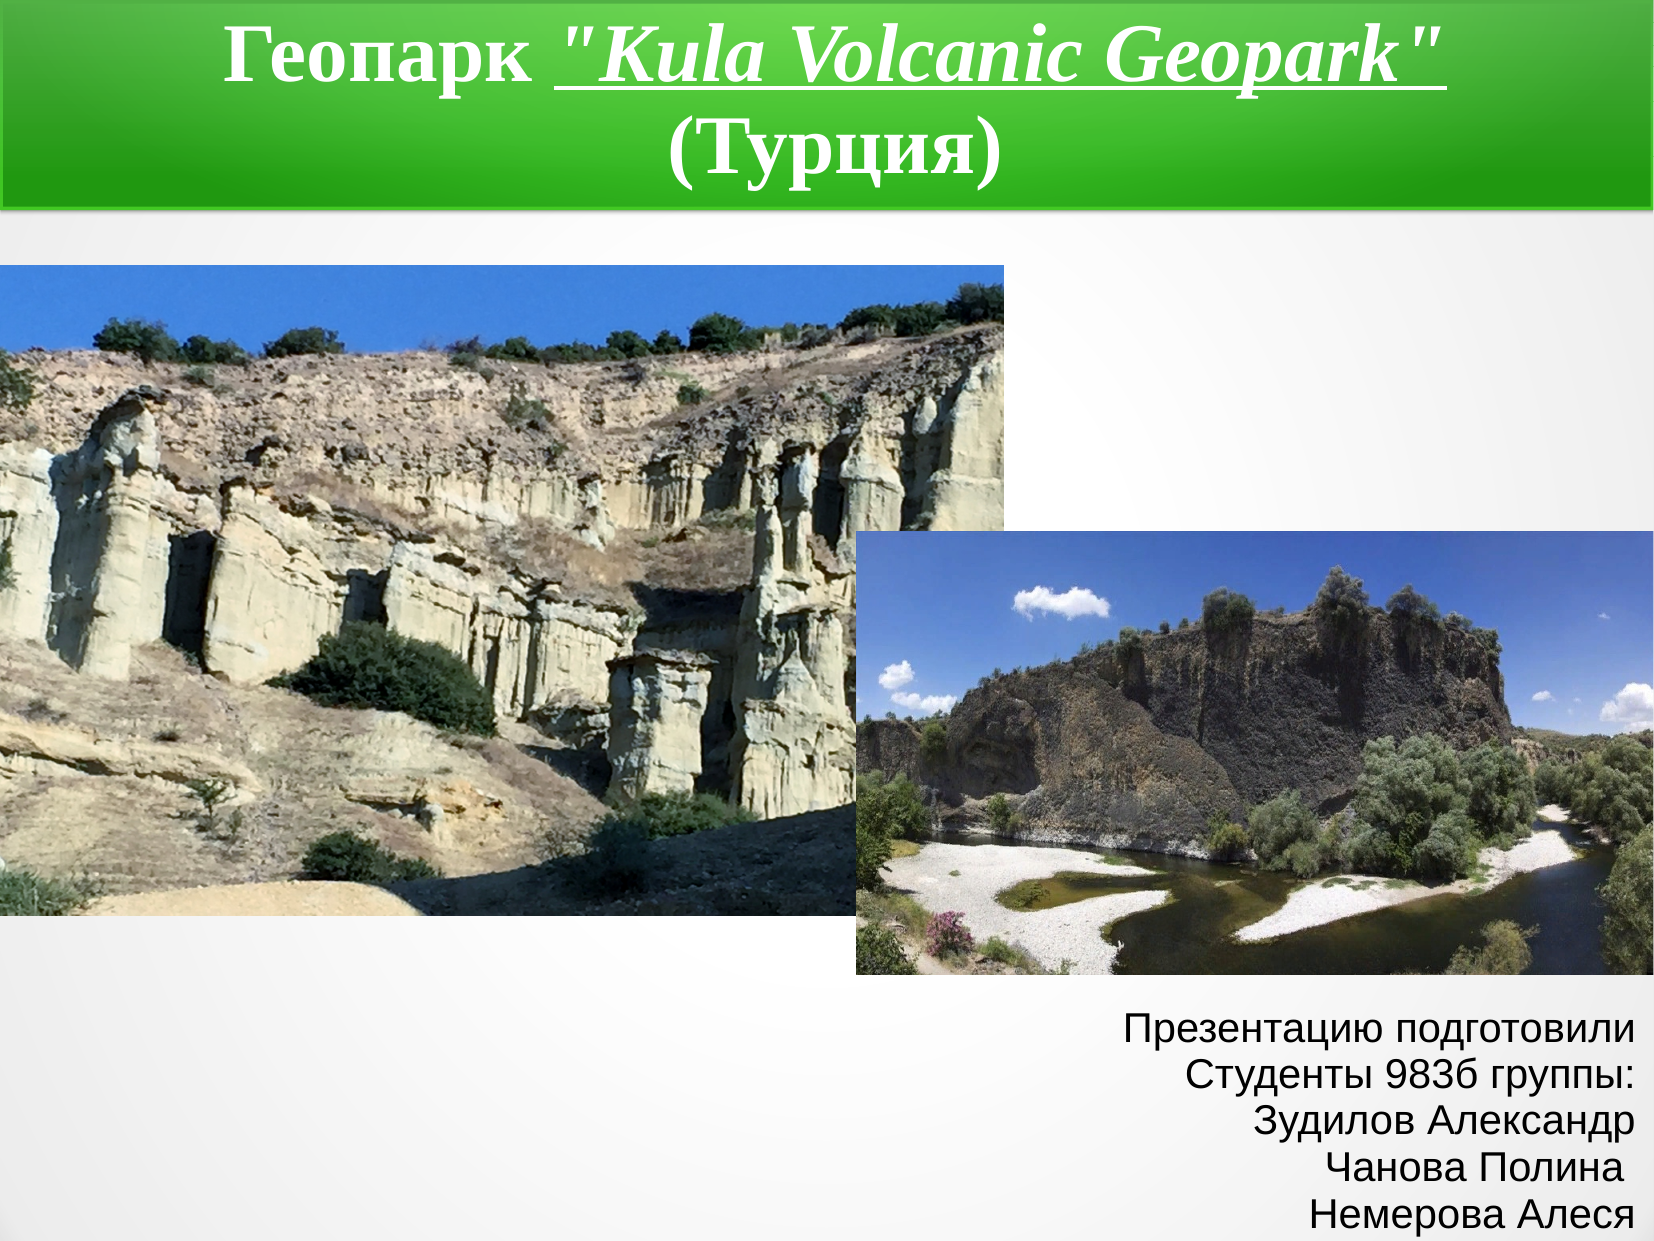

# Геопарк "Kula Volcanic Geopark" (Турция)
Презентацию подготовили
Студенты 983б группы:
Зудилов Александр
Чанова Полина
Немерова Алеся